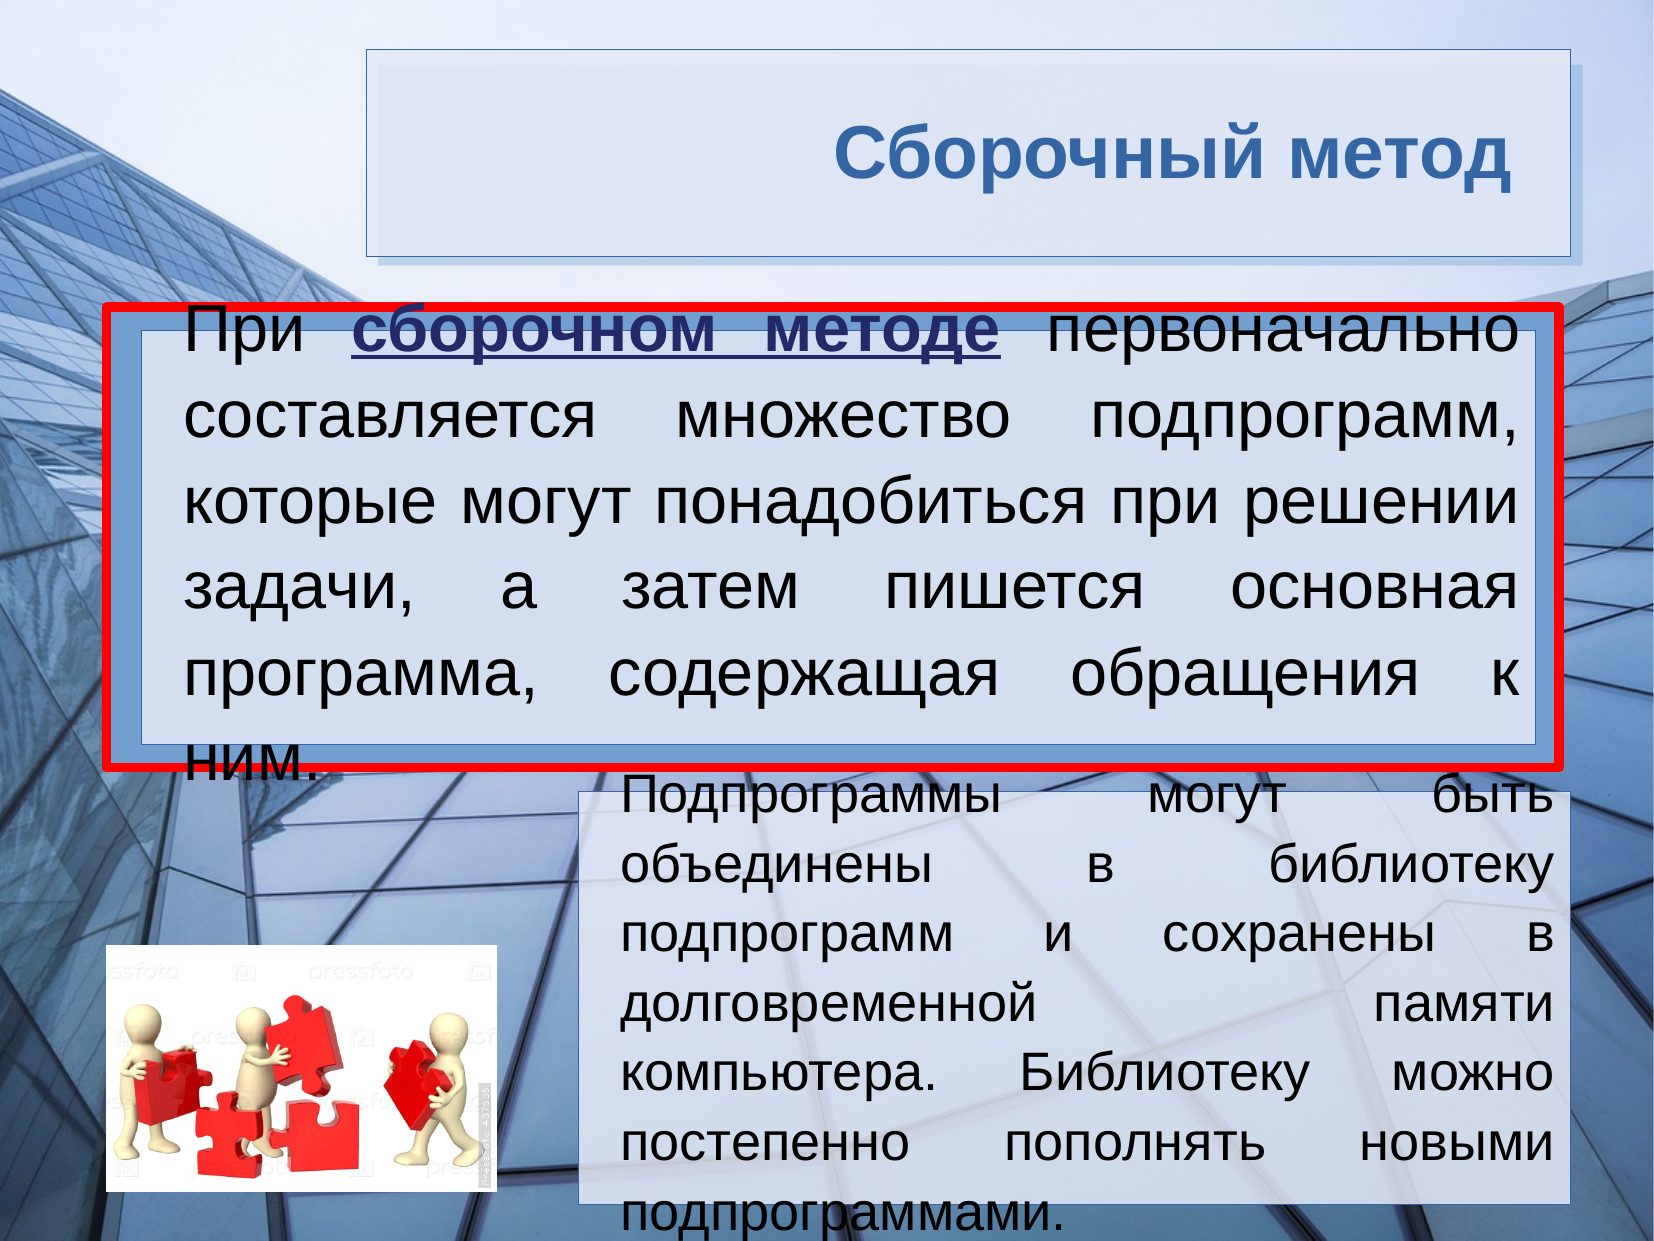

# Сборочный метод
При сборочном методе первоначально составляется множество подпрограмм, которые могут понадобиться при решении задачи, а затем пишется основная программа, содержащая обращения к ним.
Подпрограммы могут быть объединены в библиотеку подпрограмм и сохранены в долговременной памяти компьютера. Библиотеку можно постепенно пополнять новыми подпрограммами.